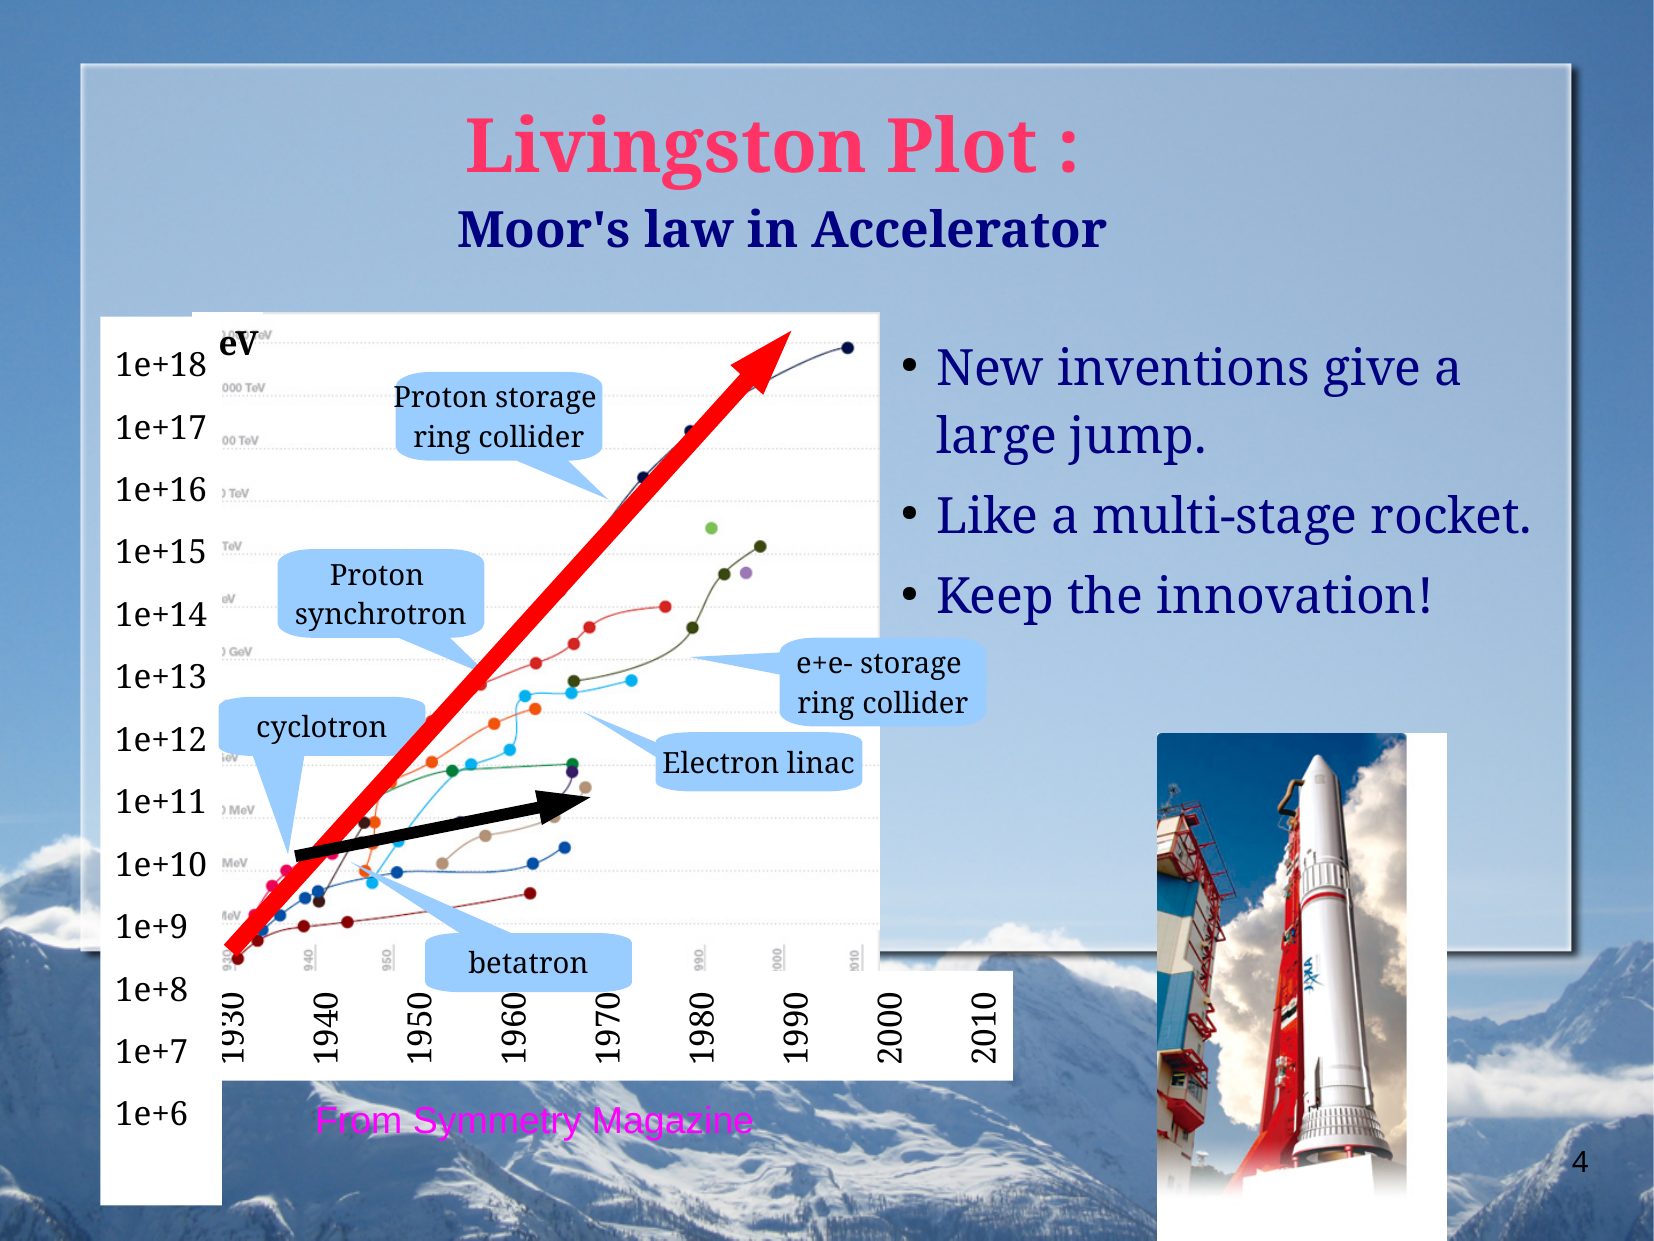

# Livingston Plot : Moor's law in Accelerator
eV
1e+18
1e+17
1e+16
1e+15
1e+14
1e+13
1e+12
1e+11
1e+10
1e+9
1e+8
1e+7
1e+6
New inventions give a large jump.
Like a multi-stage rocket.
Keep the innovation!
Proton storage
ring collider
Proton
synchrotron
1930
1940
1950
1960
1970
1980
1990
2000
2010
e+e- storage
ring collider
cyclotron
Electron linac
betatron
From Symmetry Magazine
4